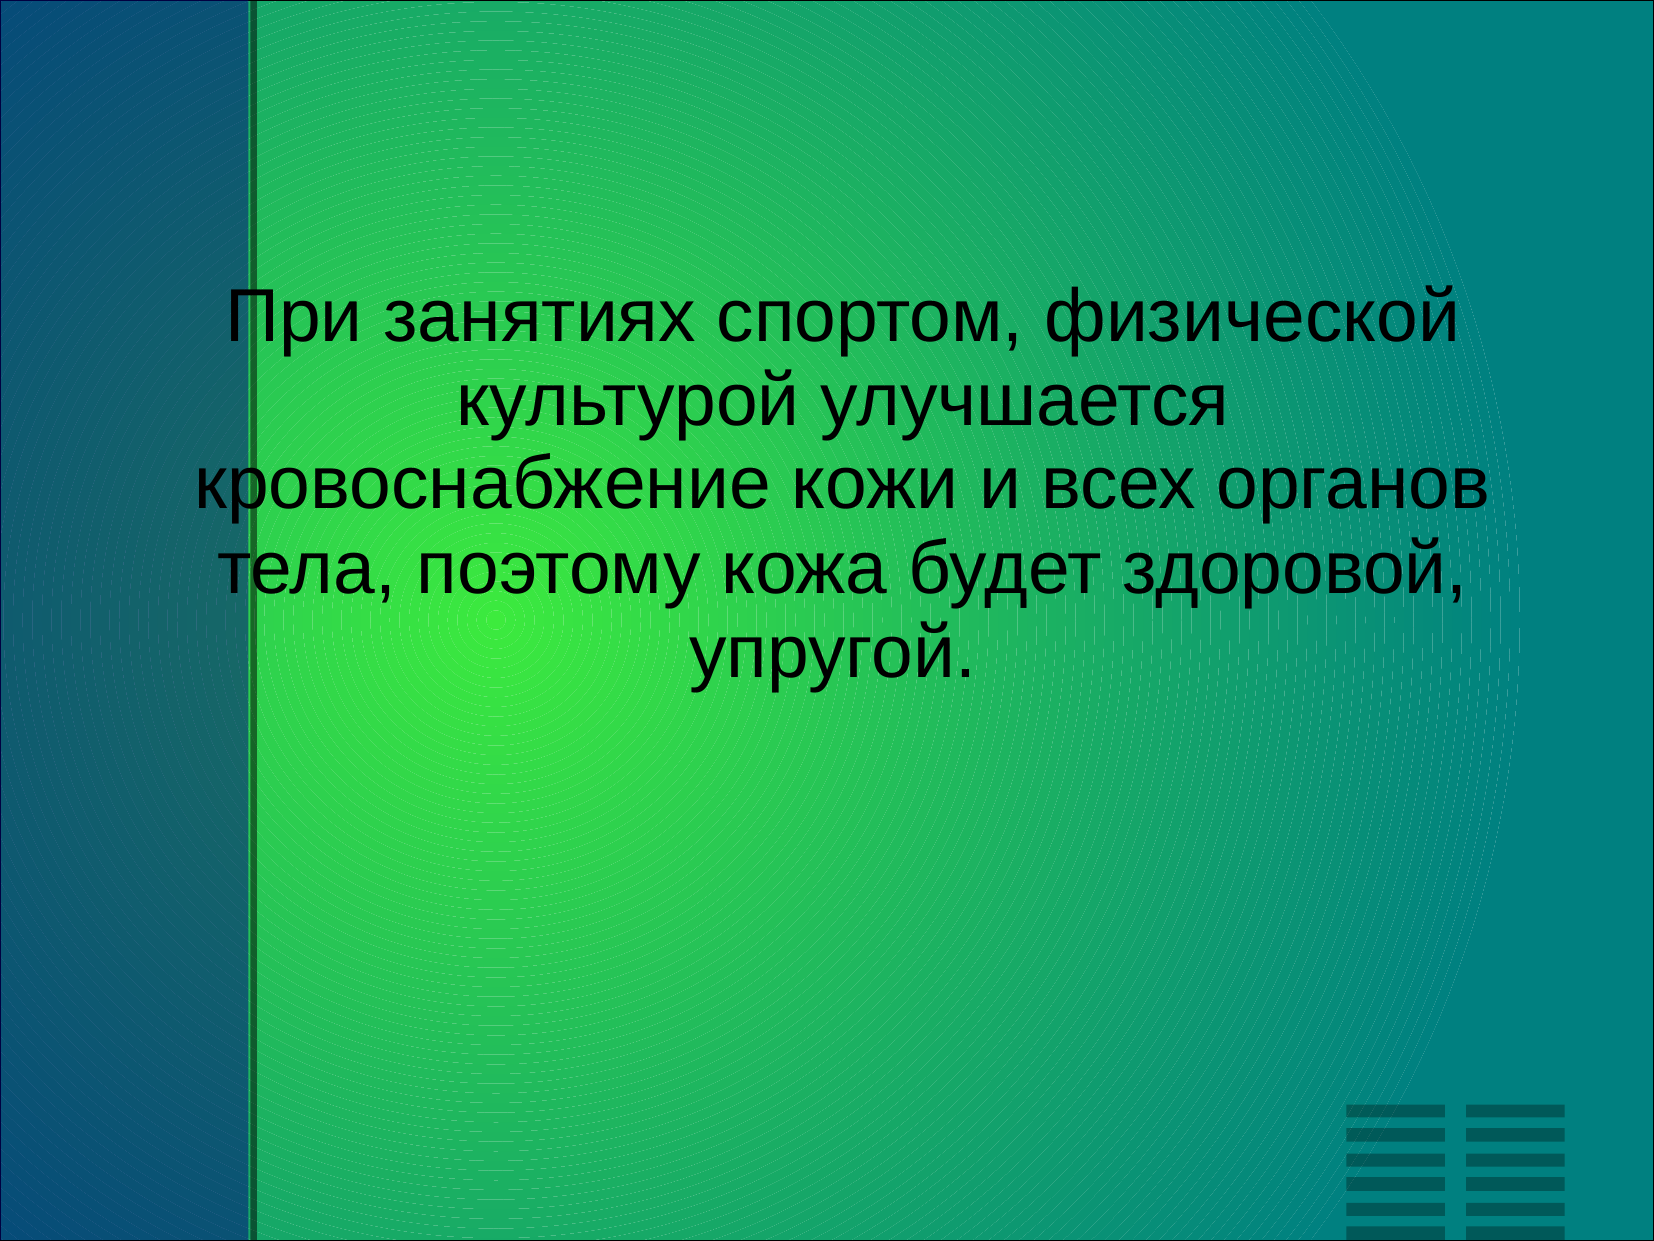

#
При занятиях спортом, физической культурой улучшается кровоснабжение кожи и всех органов тела, поэтому кожа будет здоровой, упругой.